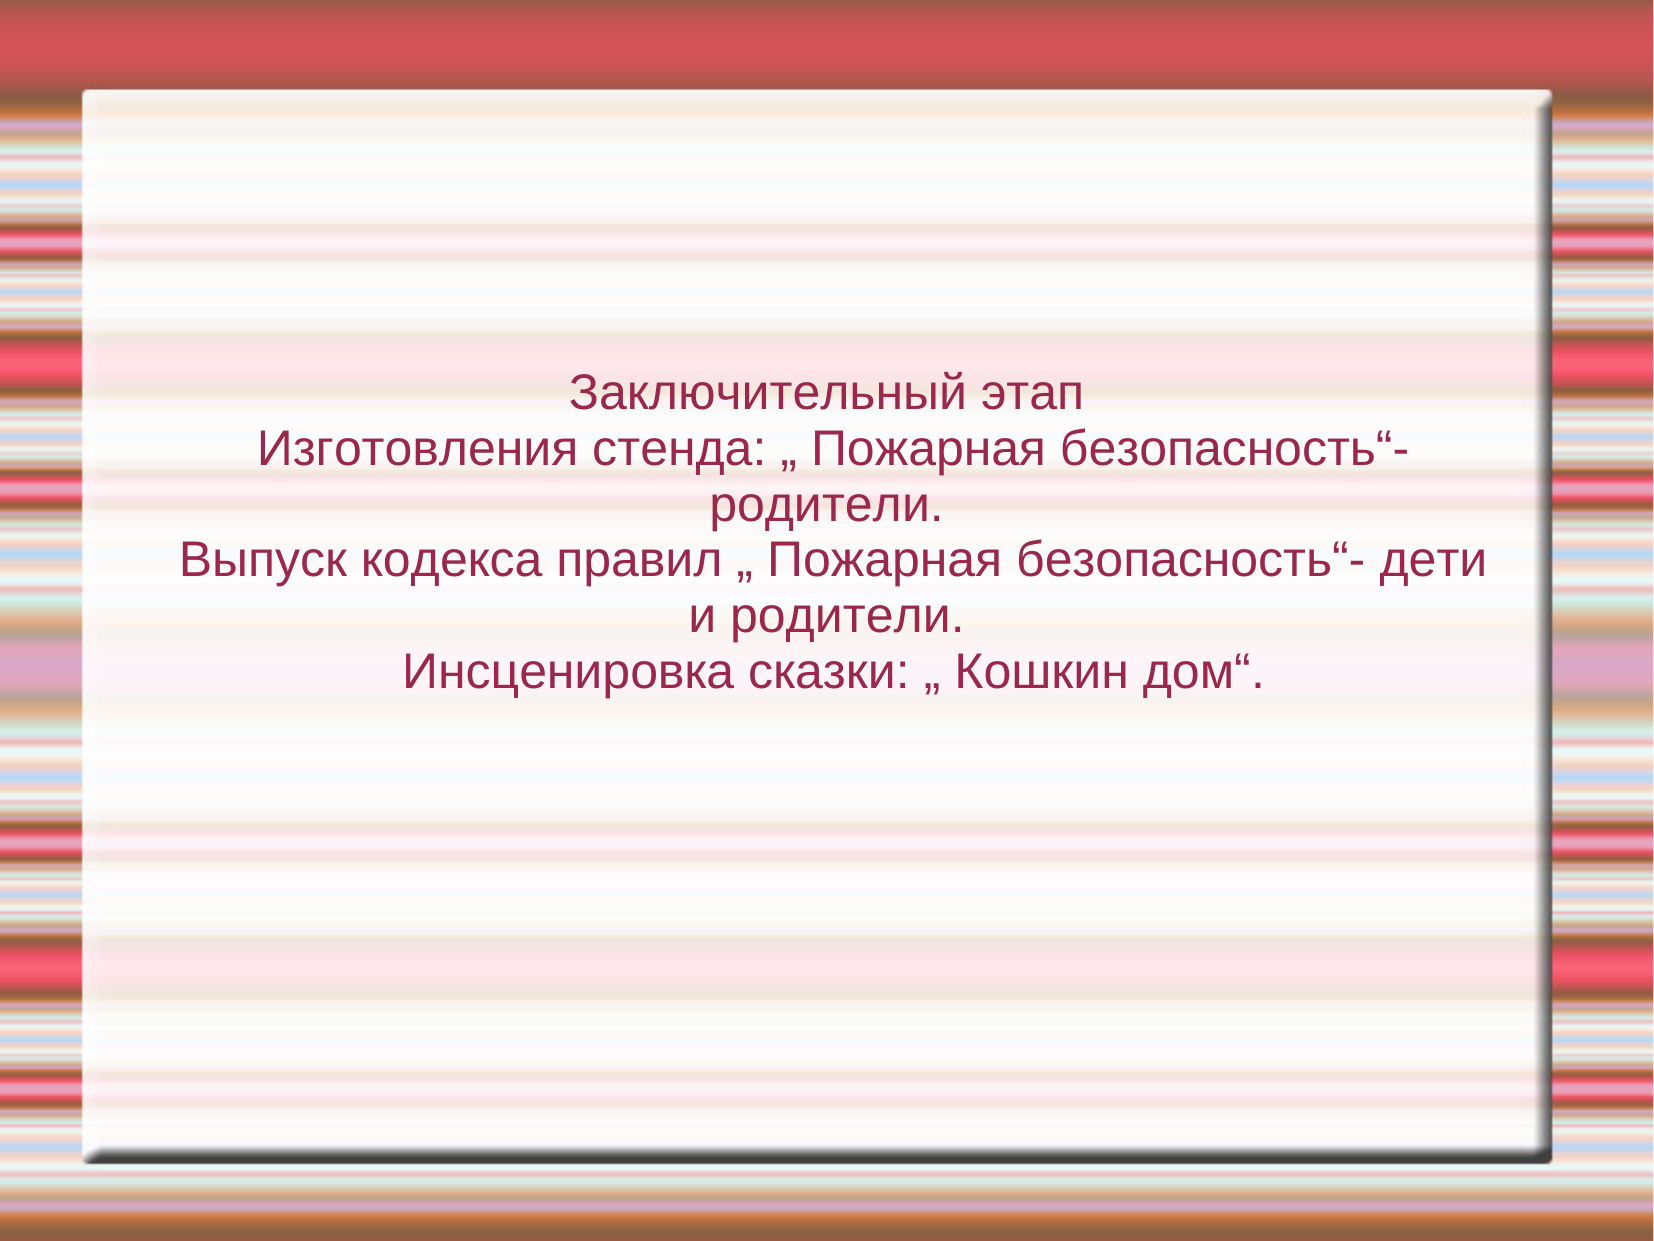

# Заключительный этап Изготовления стенда: „ Пожарная безопасность“-родители. Выпуск кодекса правил „ Пожарная безопасность“- дети и родители. Инсценировка сказки: „ Кошкин дом“.